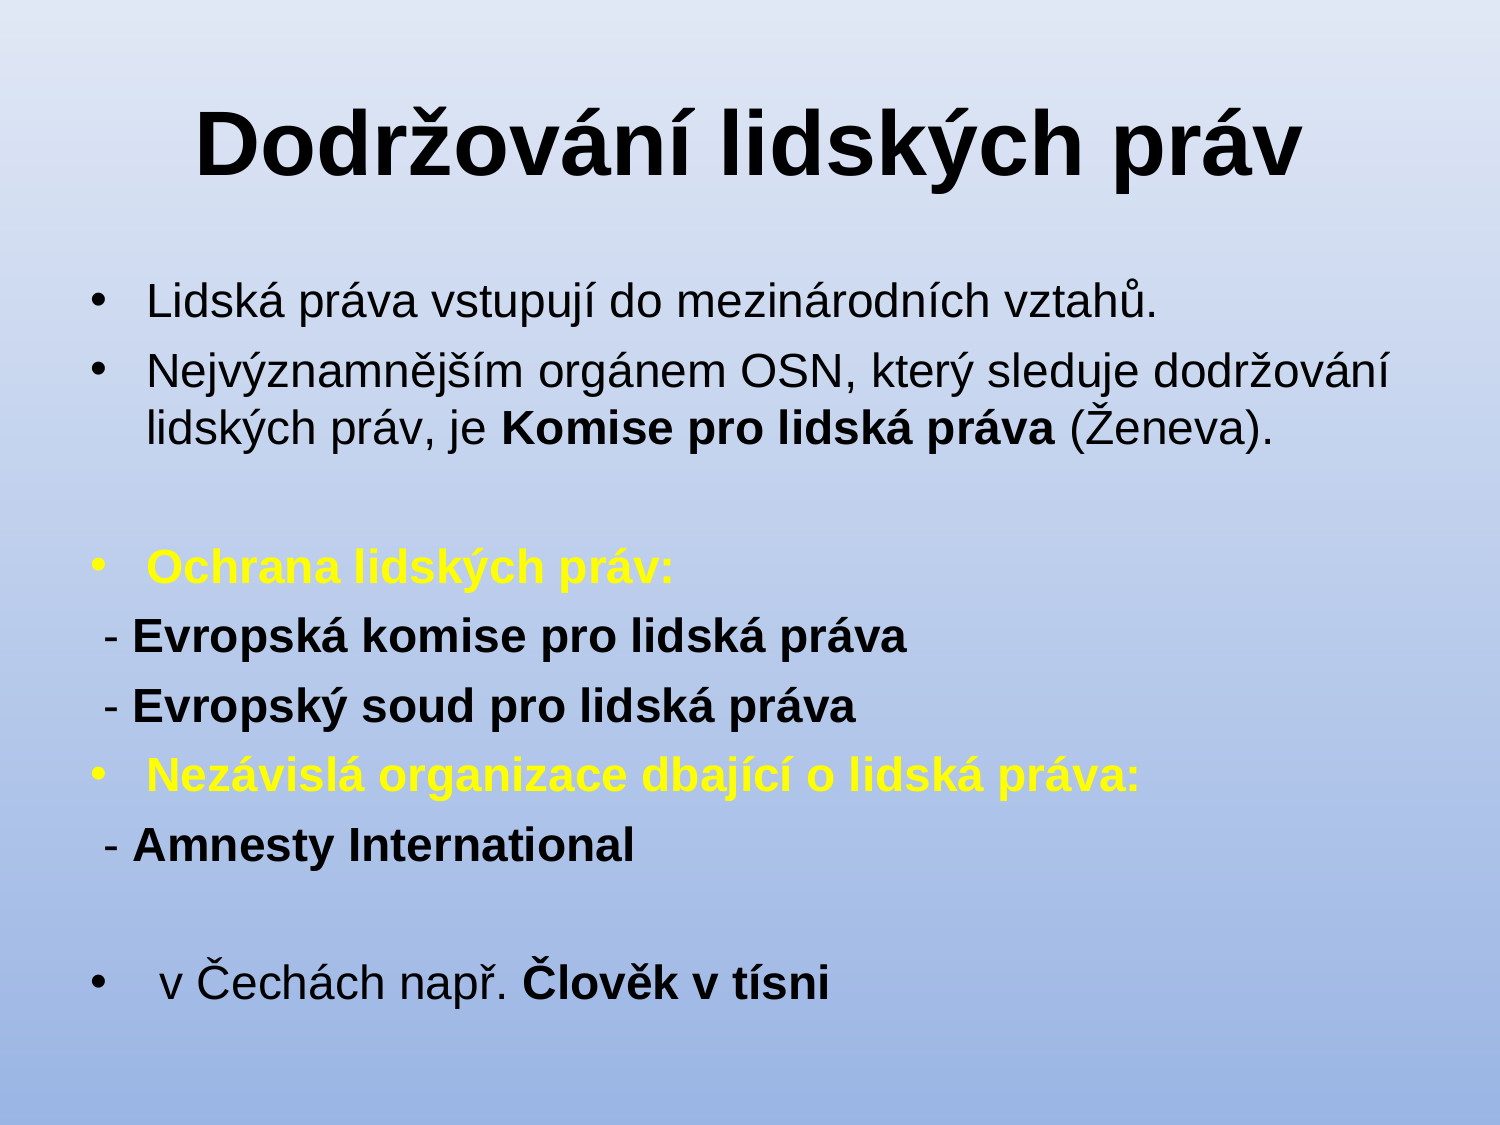

# Dodržování lidských práv
Lidská práva vstupují do mezinárodních vztahů.
Nejvýznamnějším orgánem OSN, který sleduje dodržování lidských práv, je Komise pro lidská práva (Ženeva).
Ochrana lidských práv:
 - Evropská komise pro lidská práva
 - Evropský soud pro lidská práva
Nezávislá organizace dbající o lidská práva:
 - Amnesty International
 v Čechách např. Člověk v tísni